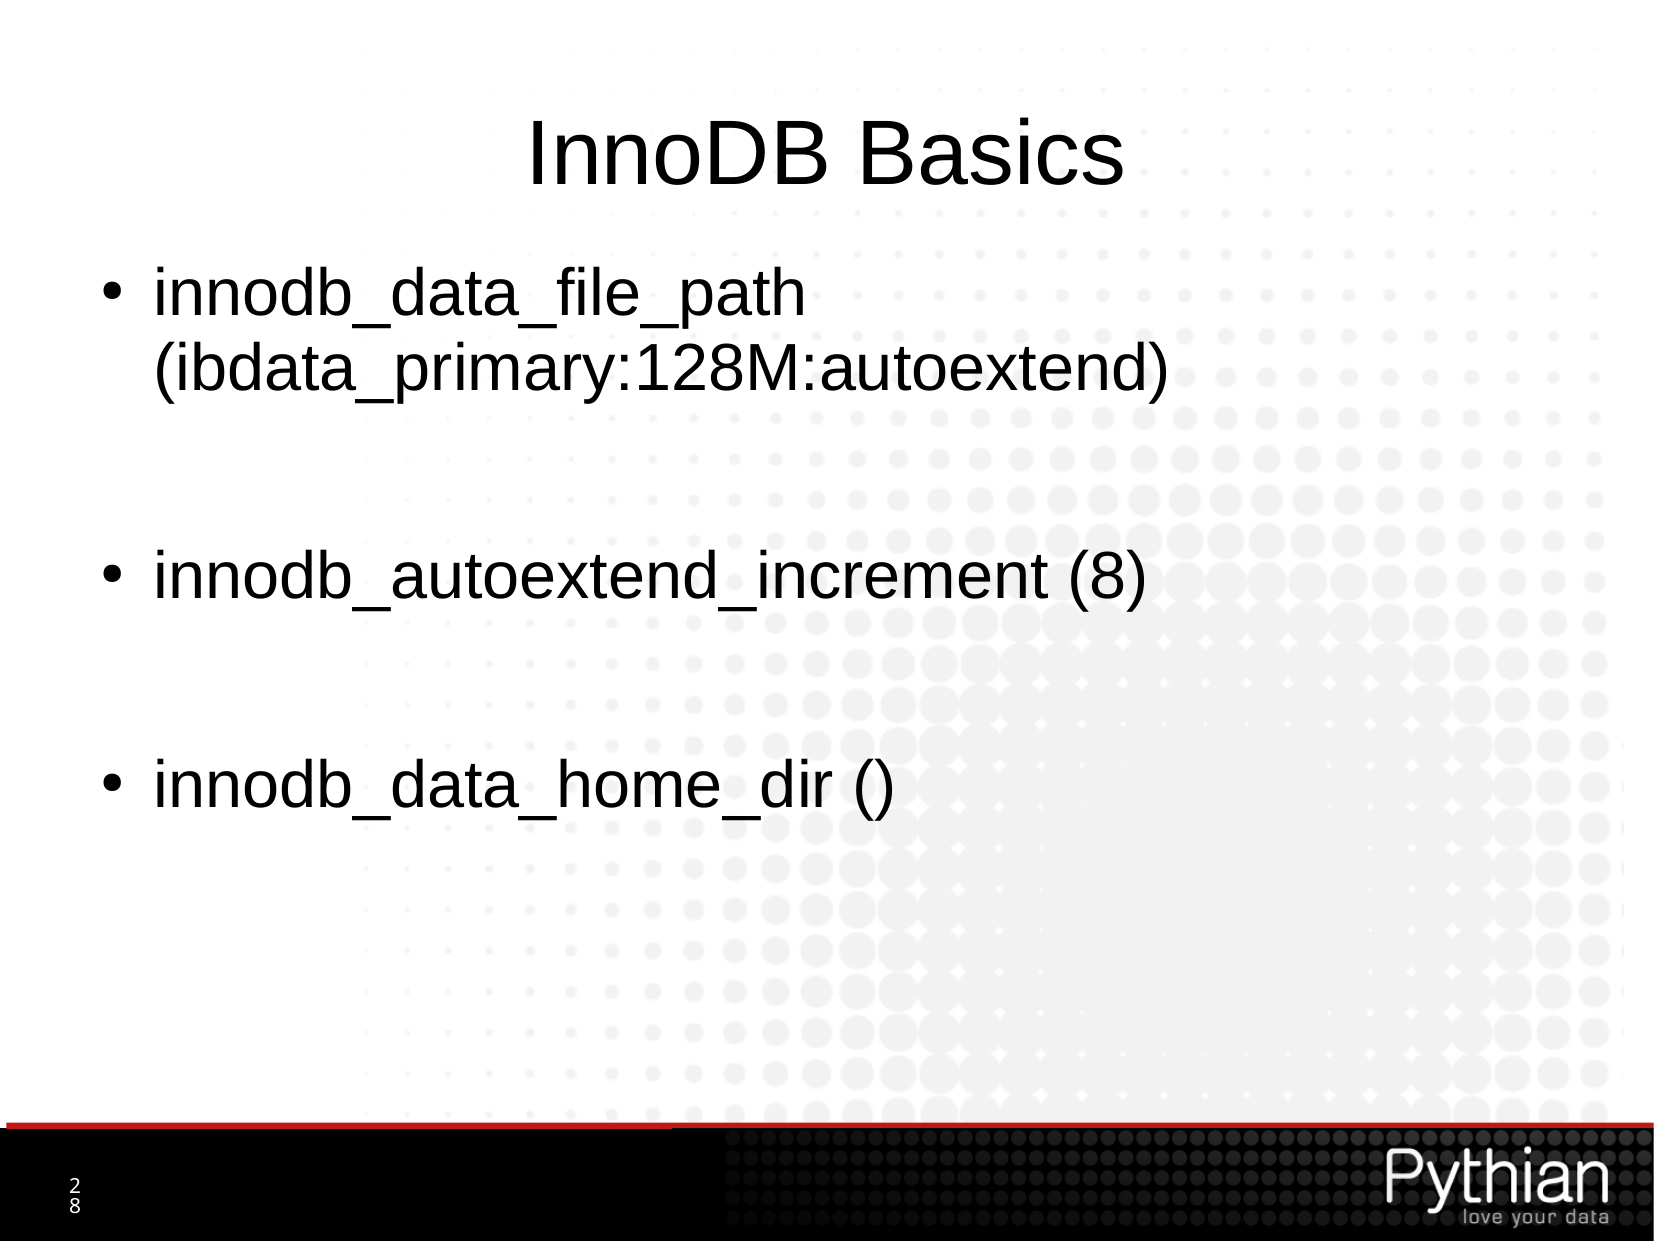

# InnoDB Basics
innodb_data_file_path (ibdata_primary:128M:autoextend)
innodb_autoextend_increment (8)
innodb_data_home_dir ()